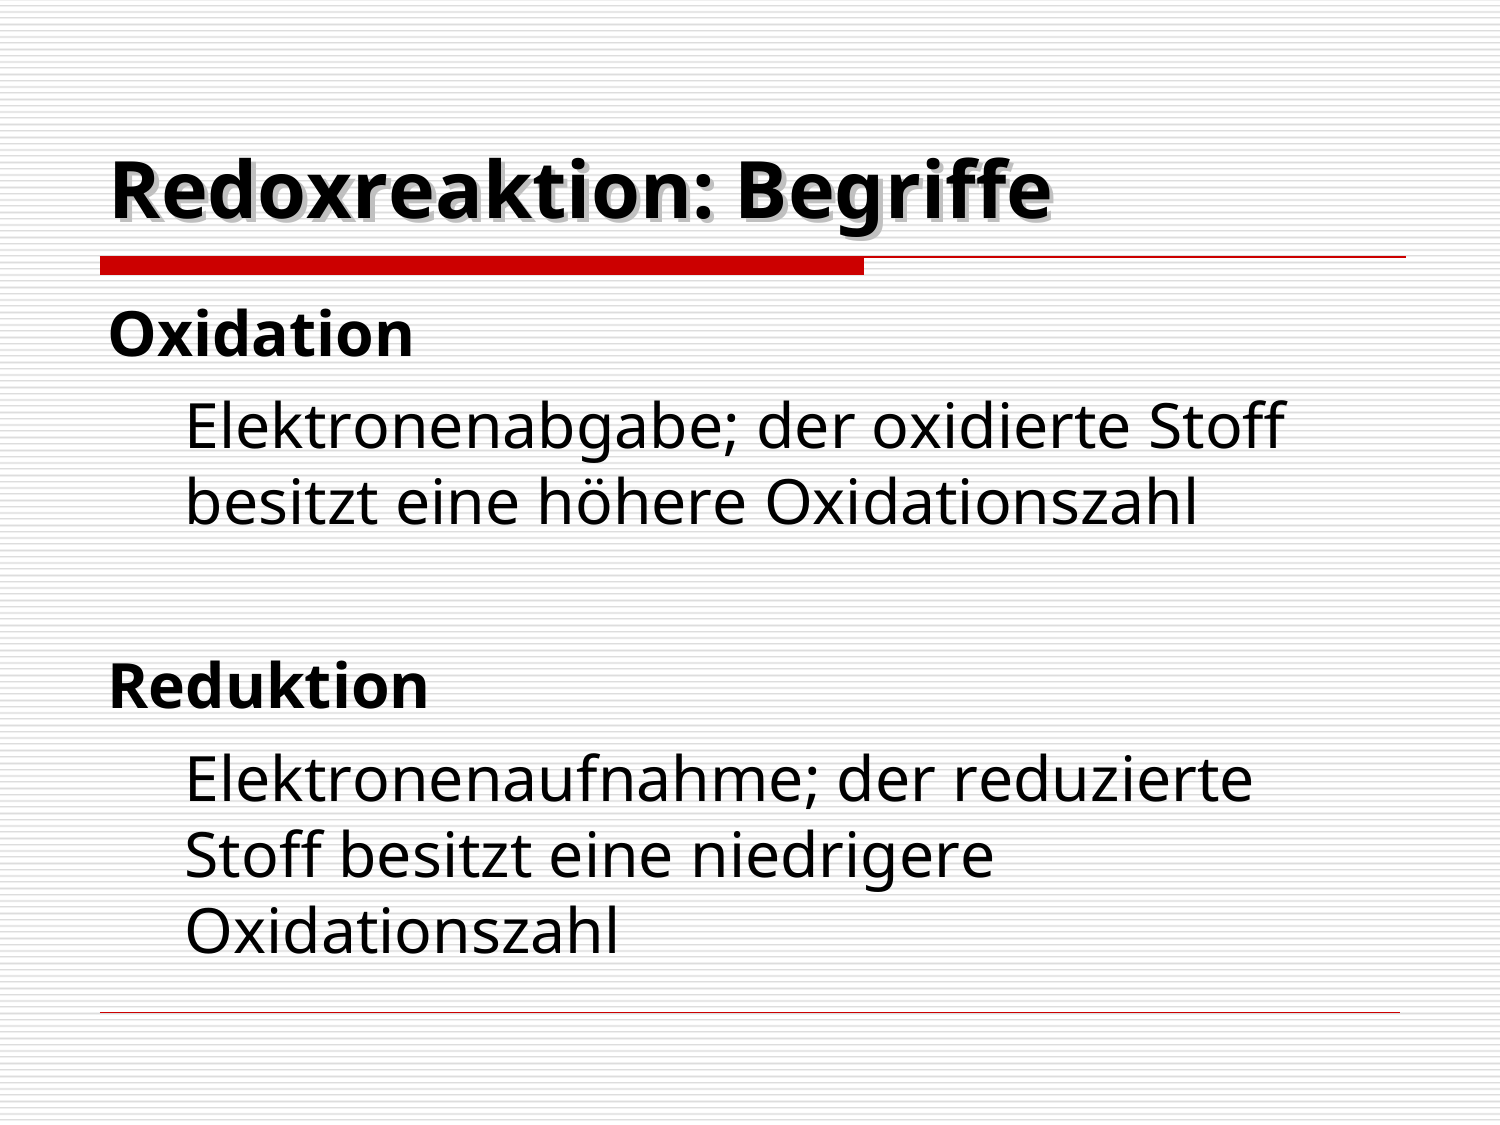

# Redoxreaktion: Begriffe
Oxidation
	Elektronenabgabe; der oxidierte Stoff besitzt eine höhere Oxidationszahl
Reduktion
	Elektronenaufnahme; der reduzierte Stoff besitzt eine niedrigere Oxidationszahl